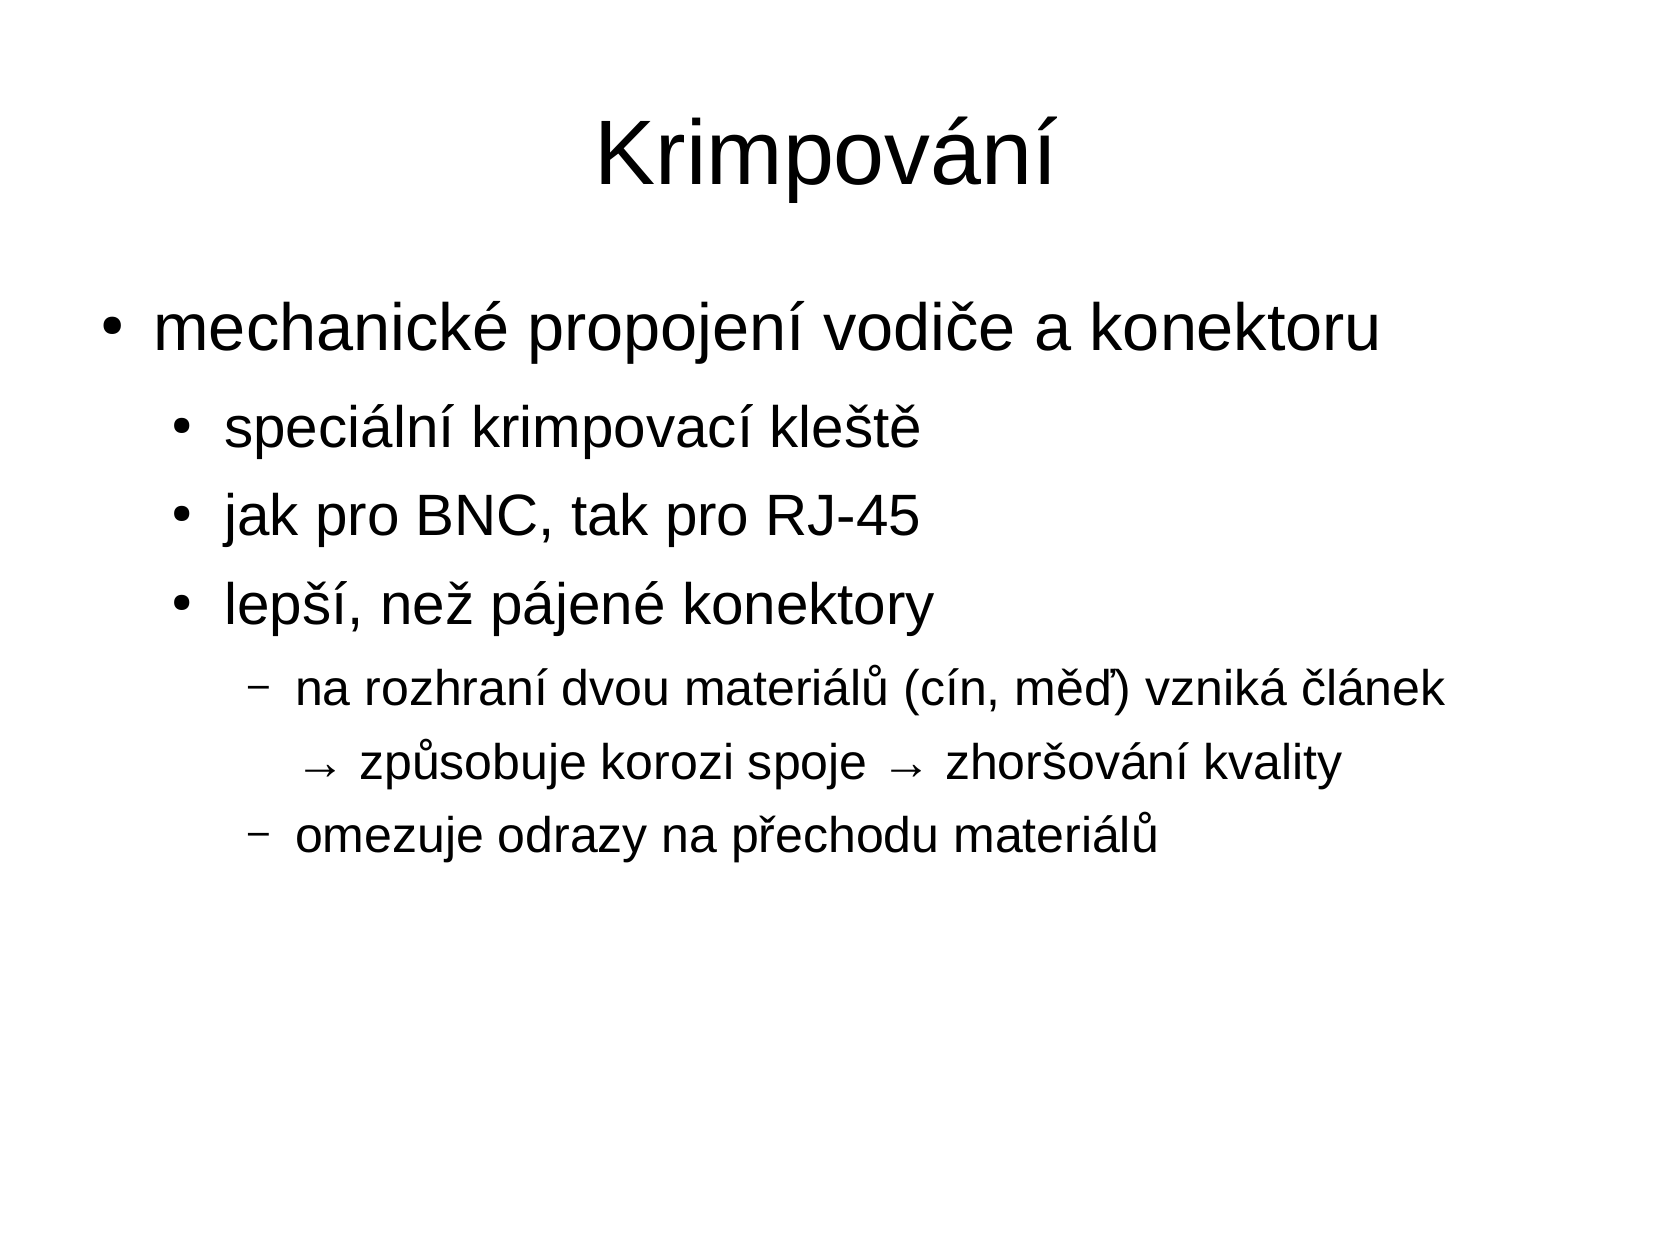

# Krimpování
mechanické propojení vodiče a konektoru
speciální krimpovací kleště
jak pro BNC, tak pro RJ-45
lepší, než pájené konektory
na rozhraní dvou materiálů (cín, měď) vzniká článek
→ způsobuje korozi spoje → zhoršování kvality
omezuje odrazy na přechodu materiálů